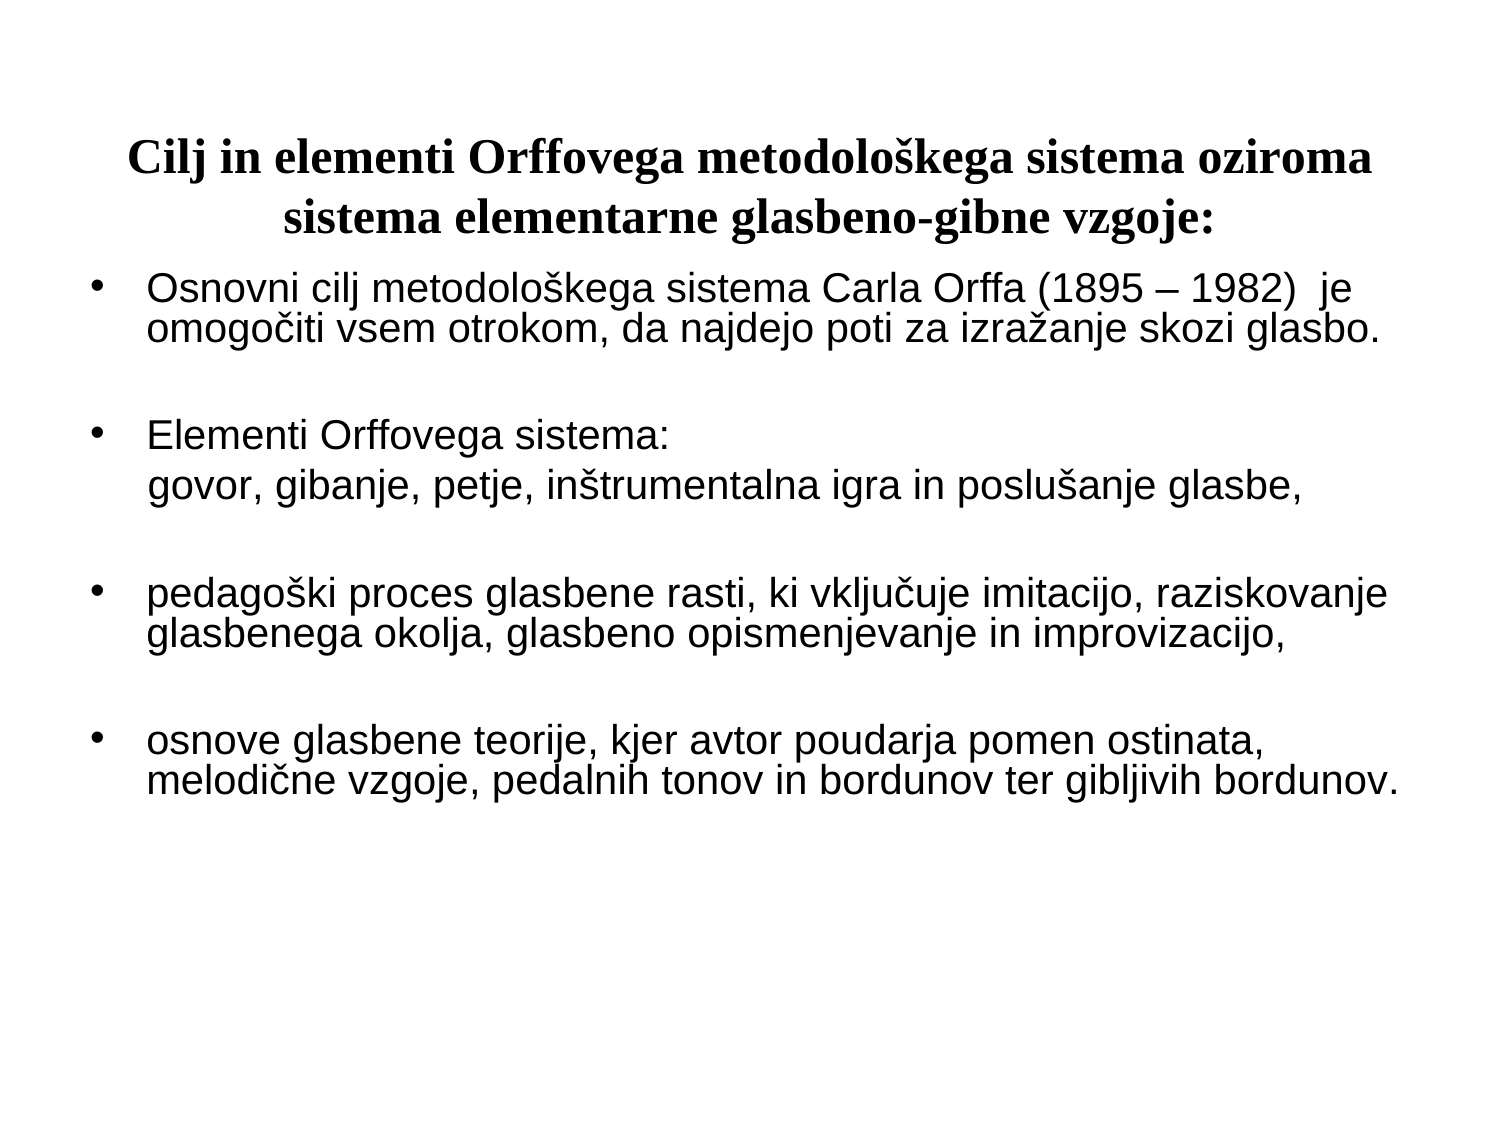

# Cilj in elementi Orffovega metodološkega sistema oziroma sistema elementarne glasbeno-gibne vzgoje:
Osnovni cilj metodološkega sistema Carla Orffa (1895 – 1982) je omogočiti vsem otrokom, da najdejo poti za izražanje skozi glasbo.
Elementi Orffovega sistema:
 govor, gibanje, petje, inštrumentalna igra in poslušanje glasbe,
pedagoški proces glasbene rasti, ki vključuje imitacijo, raziskovanje glasbenega okolja, glasbeno opismenjevanje in improvizacijo,
osnove glasbene teorije, kjer avtor poudarja pomen ostinata, melodične vzgoje, pedalnih tonov in bordunov ter gibljivih bordunov.